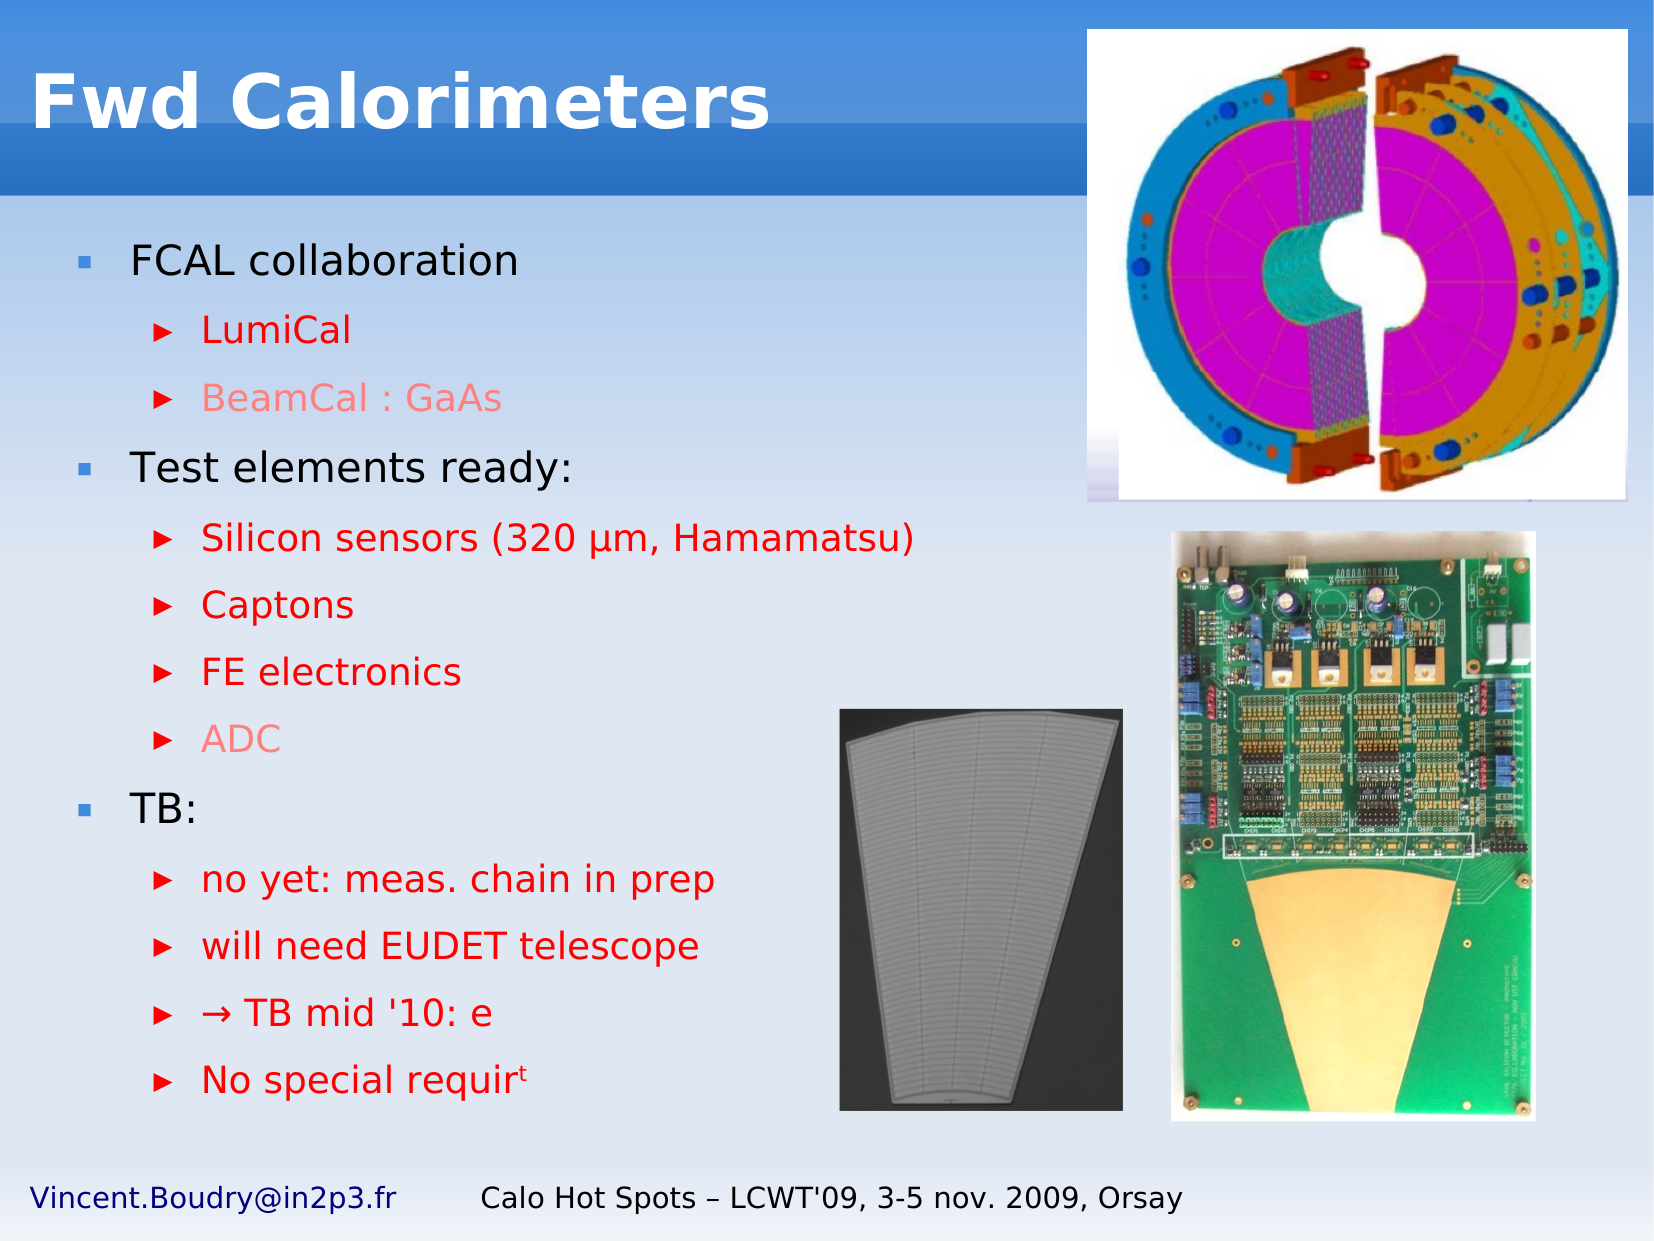

# Fwd Calorimeters
FCAL collaboration
LumiCal
BeamCal : GaAs
Test elements ready:
Silicon sensors (320 μm, Hamamatsu)
Captons
FE electronics
ADC
TB:
no yet: meas. chain in prep
will need EUDET telescope
→ TB mid '10: e
No special requirt
Calo Hot Spots – LCWT'09, 3-5 nov. 2009, Orsay